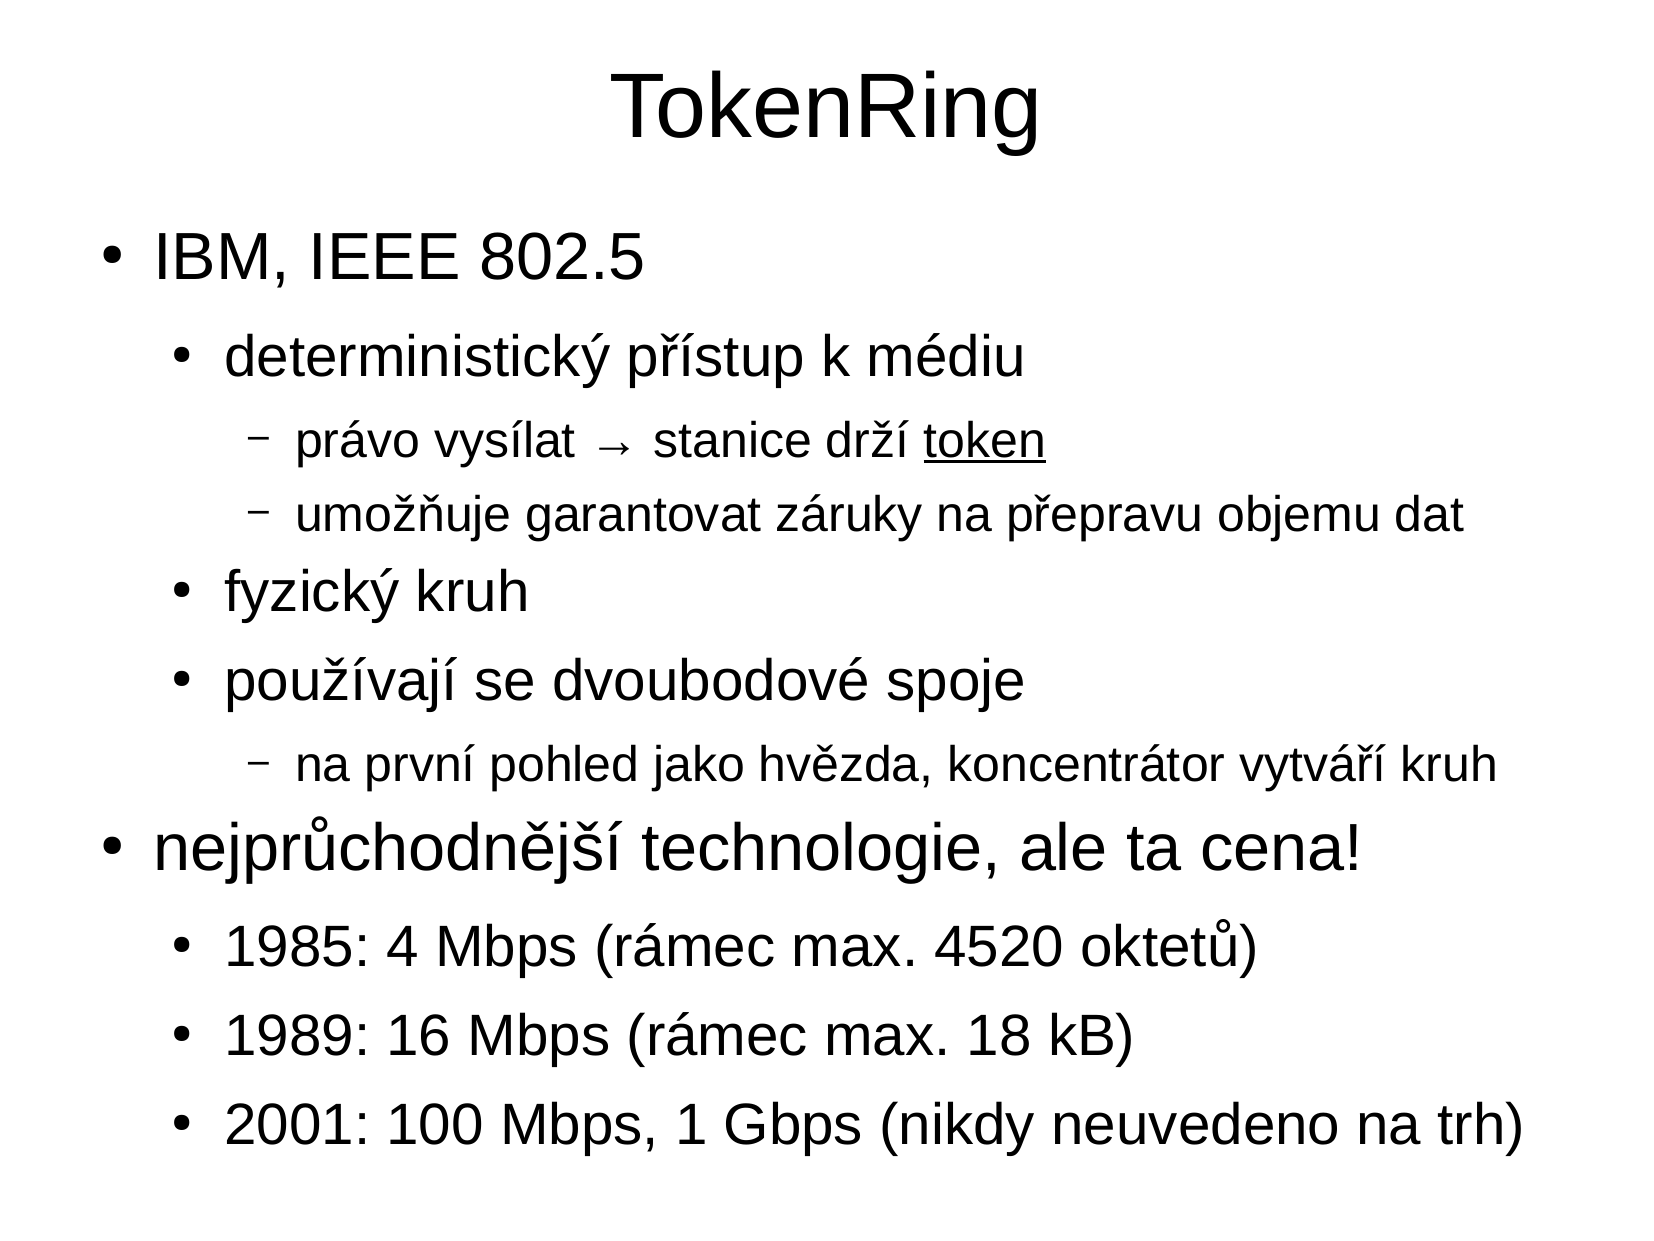

# TokenRing
IBM, IEEE 802.5
deterministický přístup k médiu
právo vysílat → stanice drží token
umožňuje garantovat záruky na přepravu objemu dat
fyzický kruh
používají se dvoubodové spoje
na první pohled jako hvězda, koncentrátor vytváří kruh
nejprůchodnější technologie, ale ta cena!
1985: 4 Mbps (rámec max. 4520 oktetů)
1989: 16 Mbps (rámec max. 18 kB)
2001: 100 Mbps, 1 Gbps (nikdy neuvedeno na trh)